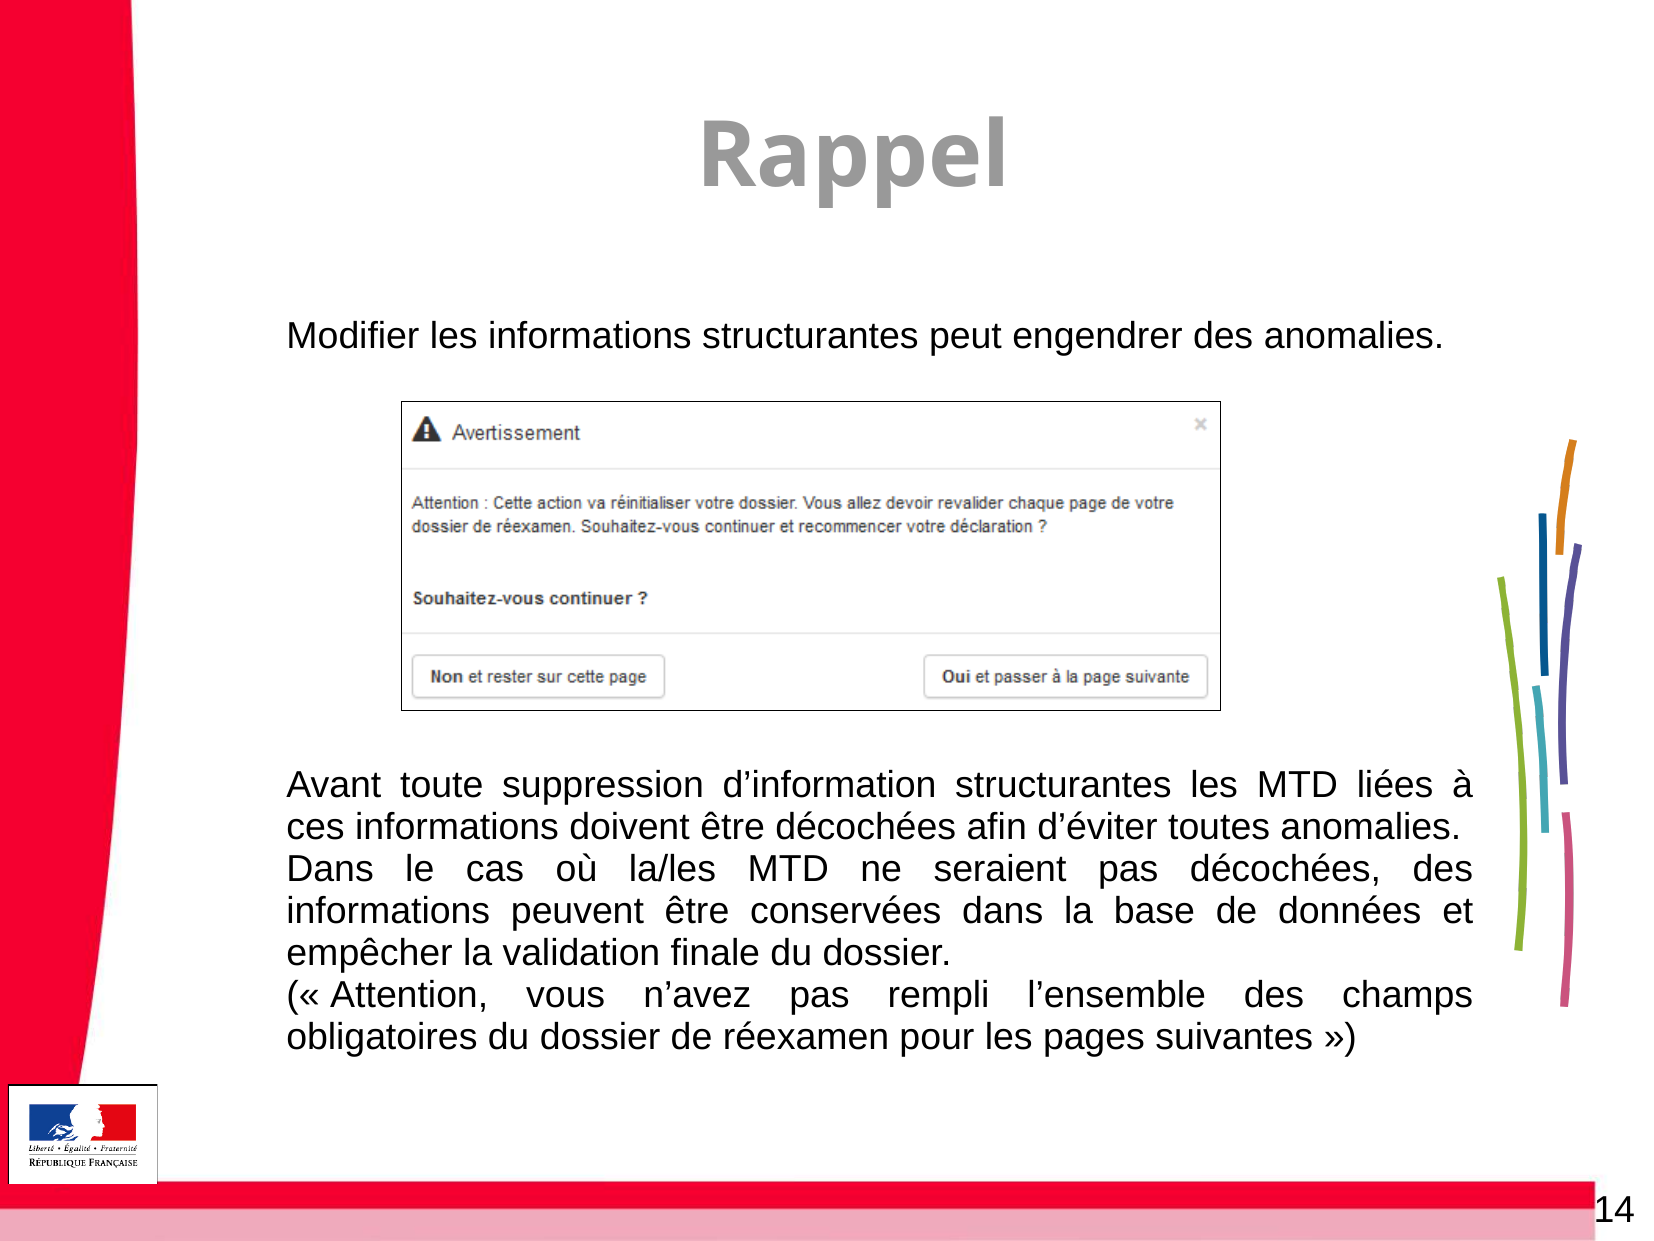

# Rappel
Modifier les informations structurantes peut engendrer des anomalies.
Avant toute suppression d’information structurantes les MTD liées à ces informations doivent être décochées afin d’éviter toutes anomalies.
Dans le cas où la/les MTD ne seraient pas décochées, des informations peuvent être conservées dans la base de données et empêcher la validation finale du dossier.
(« Attention, vous n’avez pas rempli l’ensemble des champs obligatoires du dossier de réexamen pour les pages suivantes »)